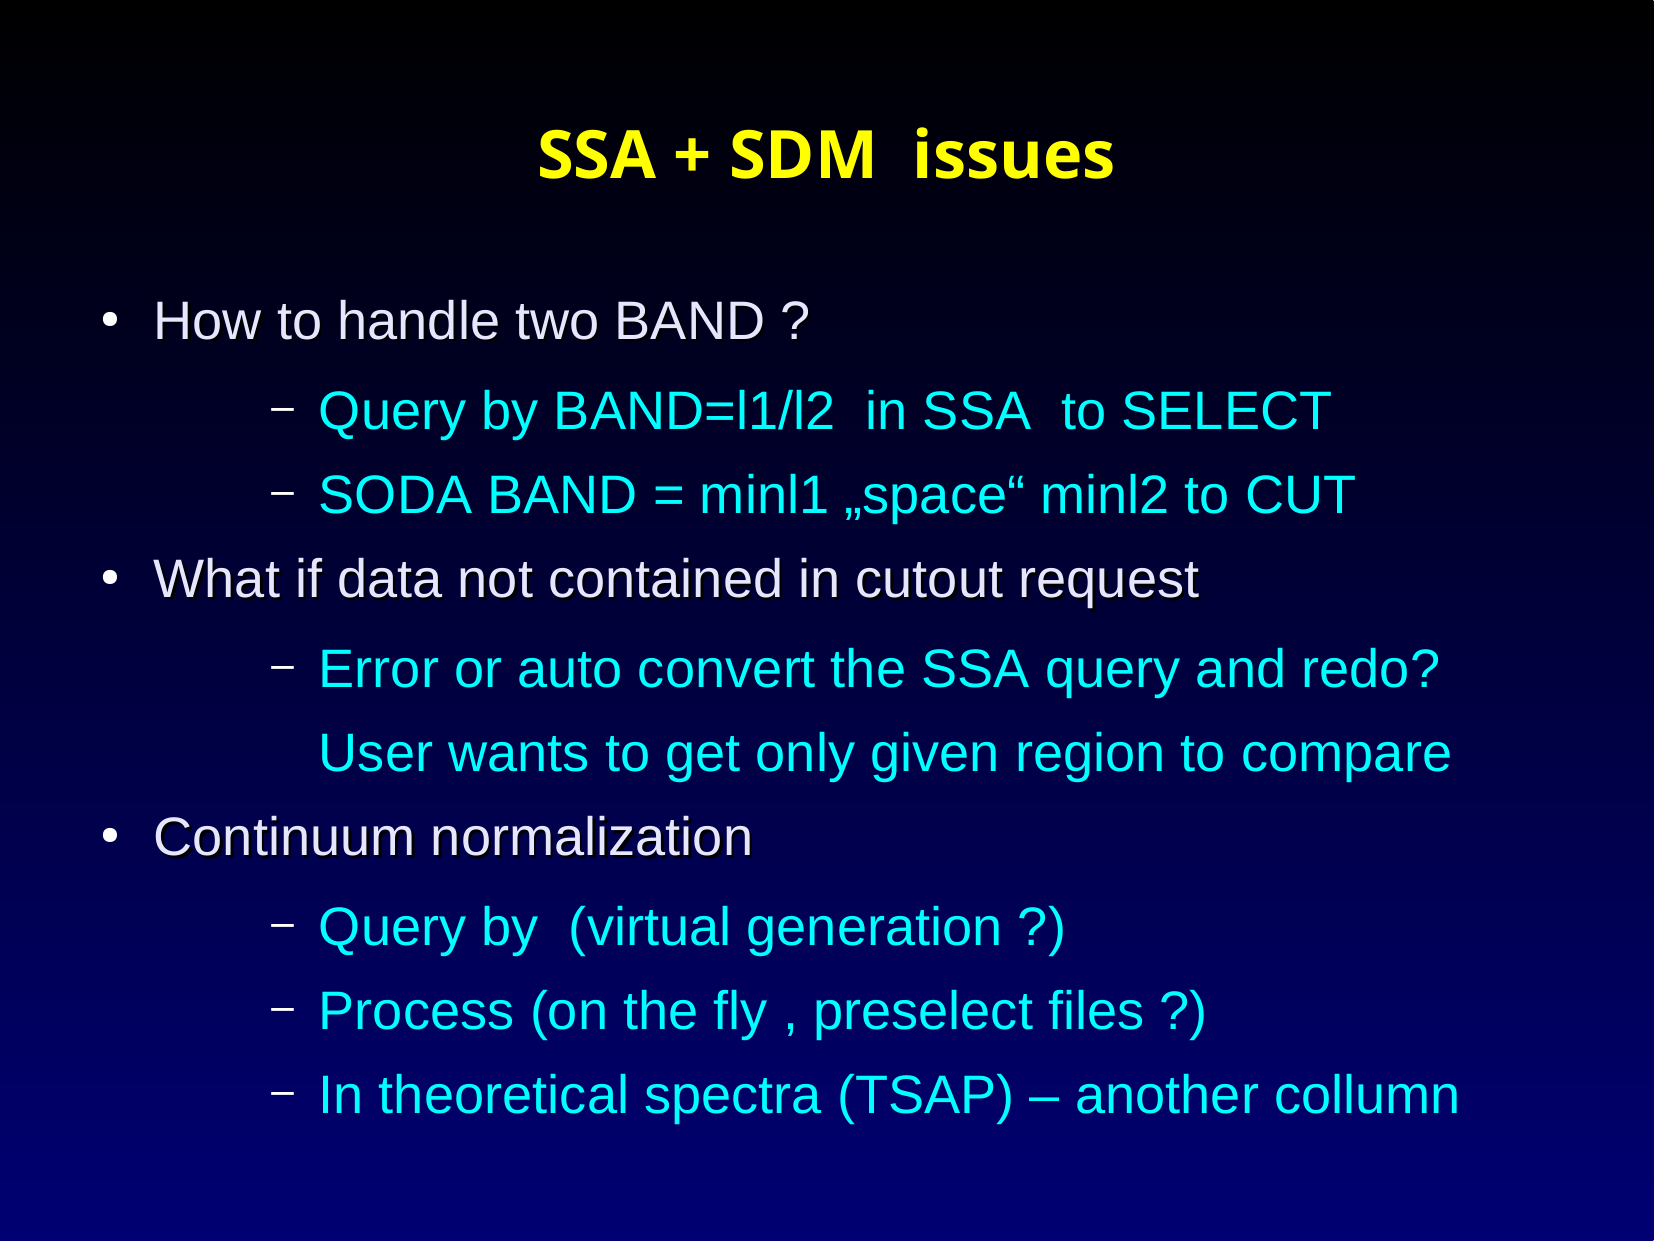

# SSA + SDM issues
How to handle two BAND ?
Query by BAND=l1/l2 in SSA to SELECT
SODA BAND = minl1 „space“ minl2 to CUT
What if data not contained in cutout request
Error or auto convert the SSA query and redo?
User wants to get only given region to compare
Continuum normalization
Query by (virtual generation ?)
Process (on the fly , preselect files ?)
In theoretical spectra (TSAP) – another collumn